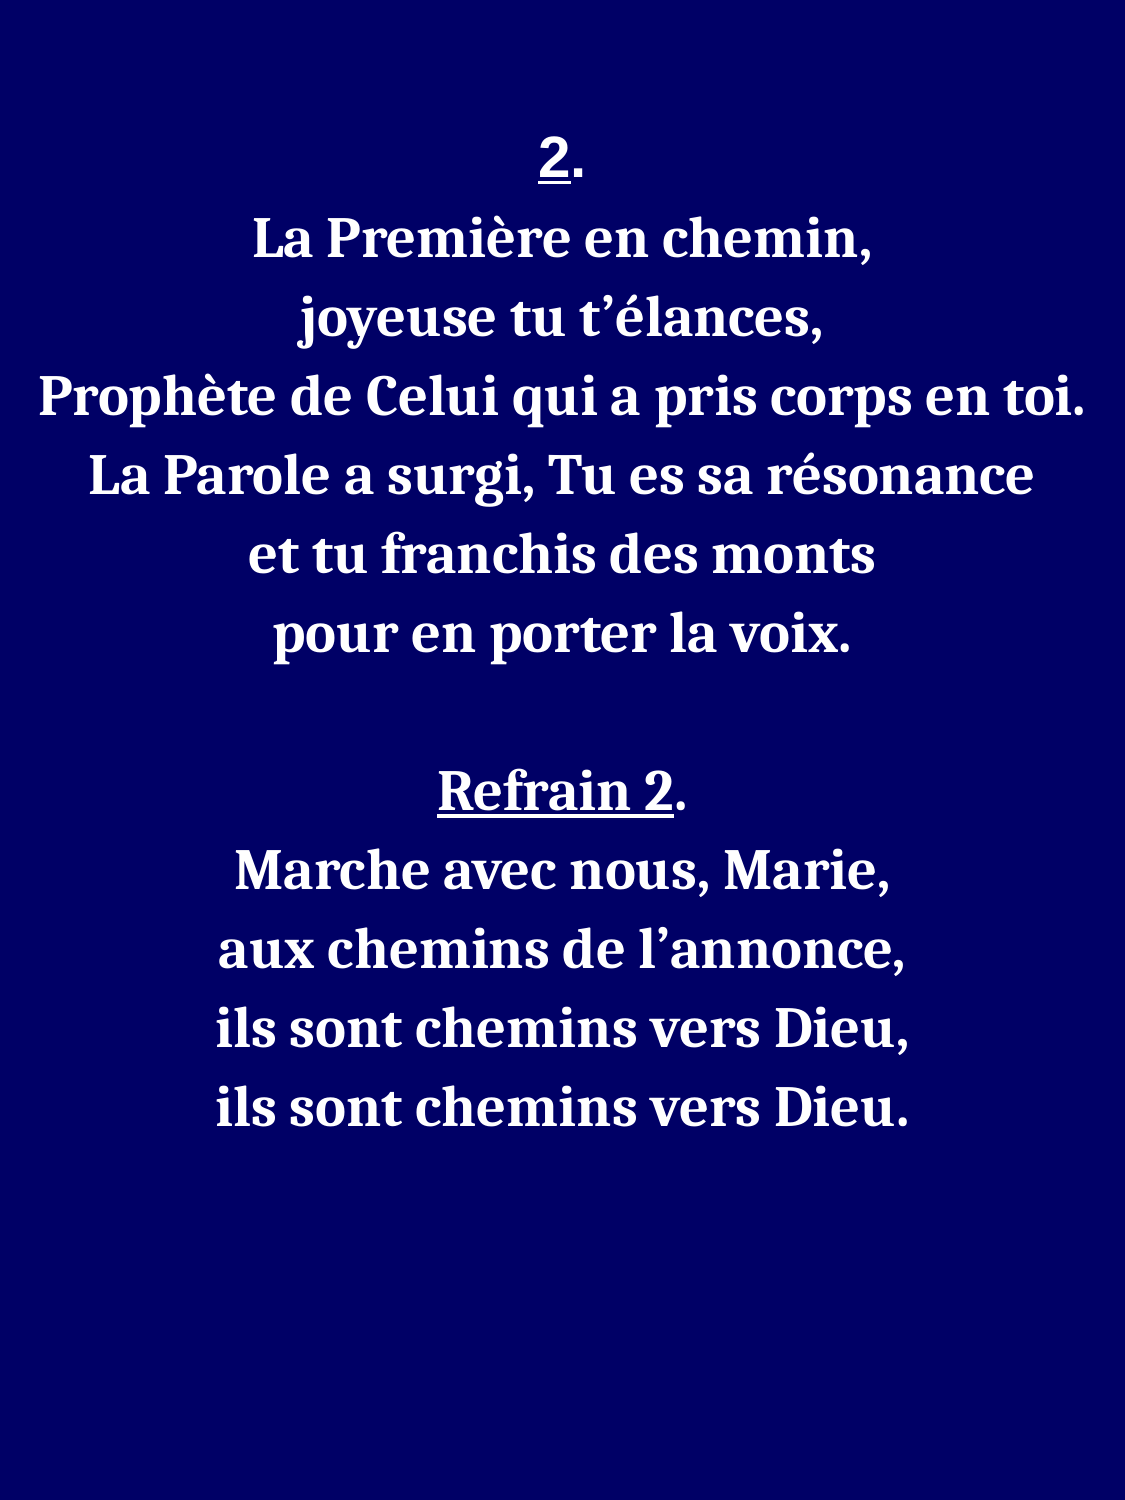

2.
La Première en chemin,
joyeuse tu t’élances,
Prophète de Celui qui a pris corps en toi.
La Parole a surgi, Tu es sa résonance
et tu franchis des monts
pour en porter la voix.
Refrain 2.
Marche avec nous, Marie,
aux chemins de l’annonce,
ils sont chemins vers Dieu,
ils sont chemins vers Dieu.